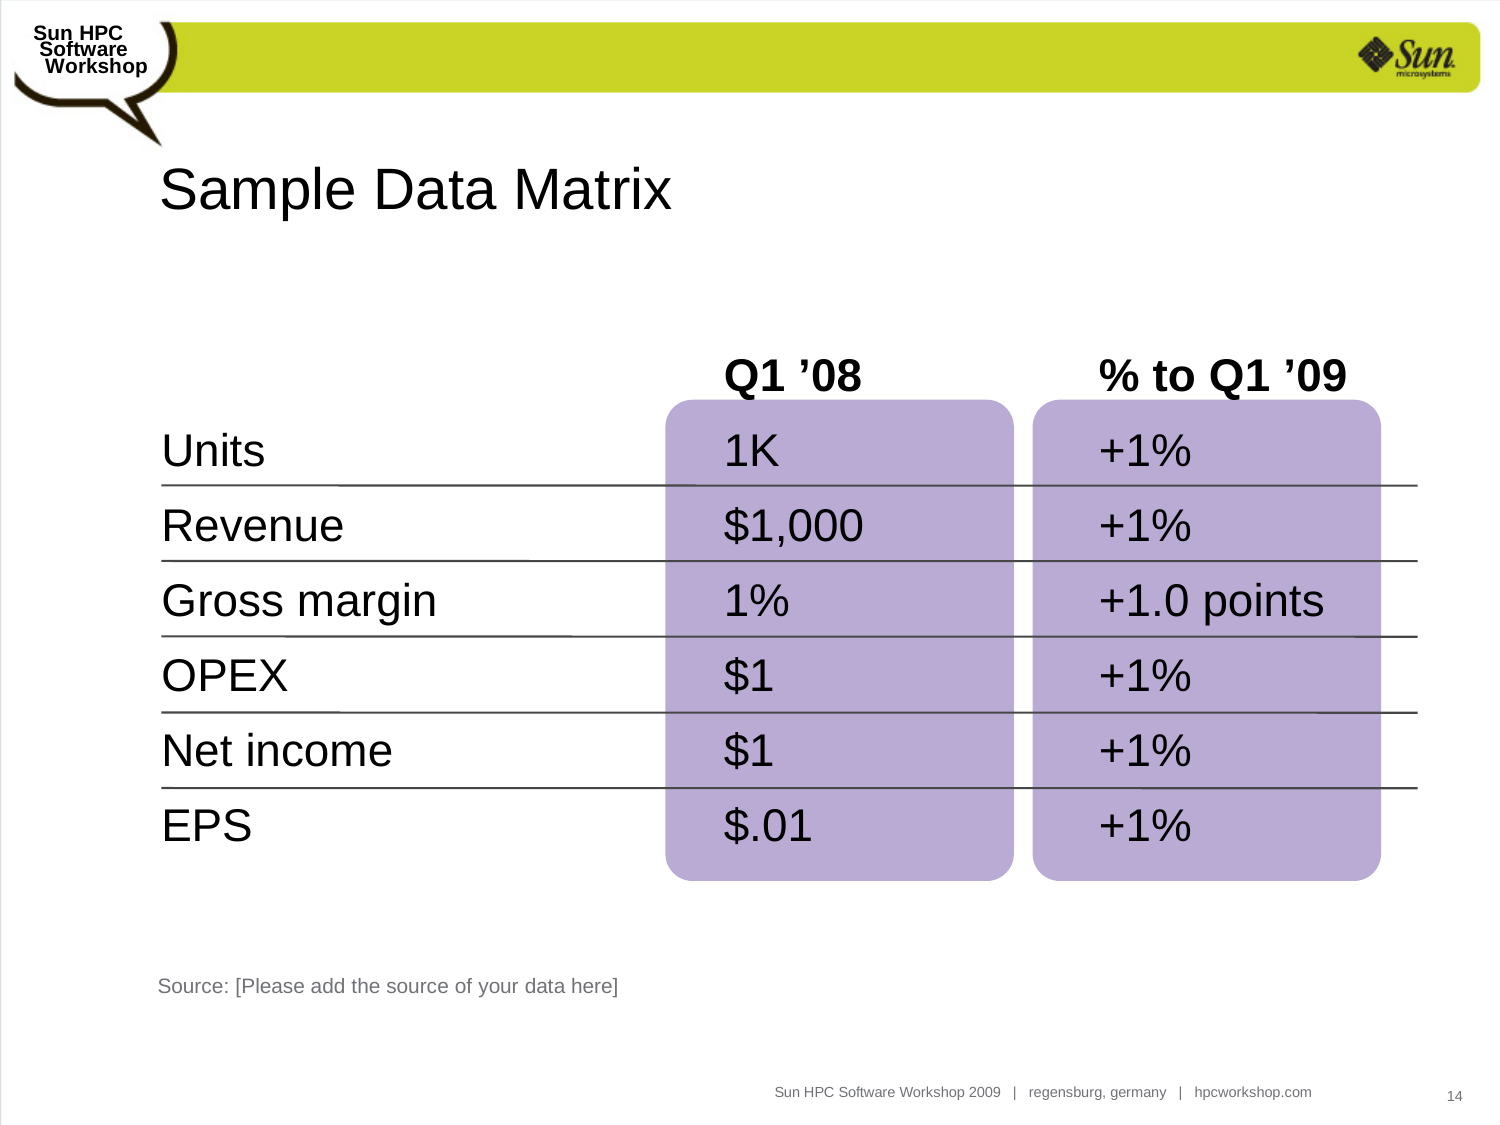

# Sample Data Matrix
	Q1 ’08	% to Q1 ’09
Units	1K	+1%
Revenue	$1,000	+1%
Gross margin	1%	+1.0 points
OPEX	$1	+1%
Net income	$1	+1%
EPS	$.01	+1%
Source: [Please add the source of your data here]